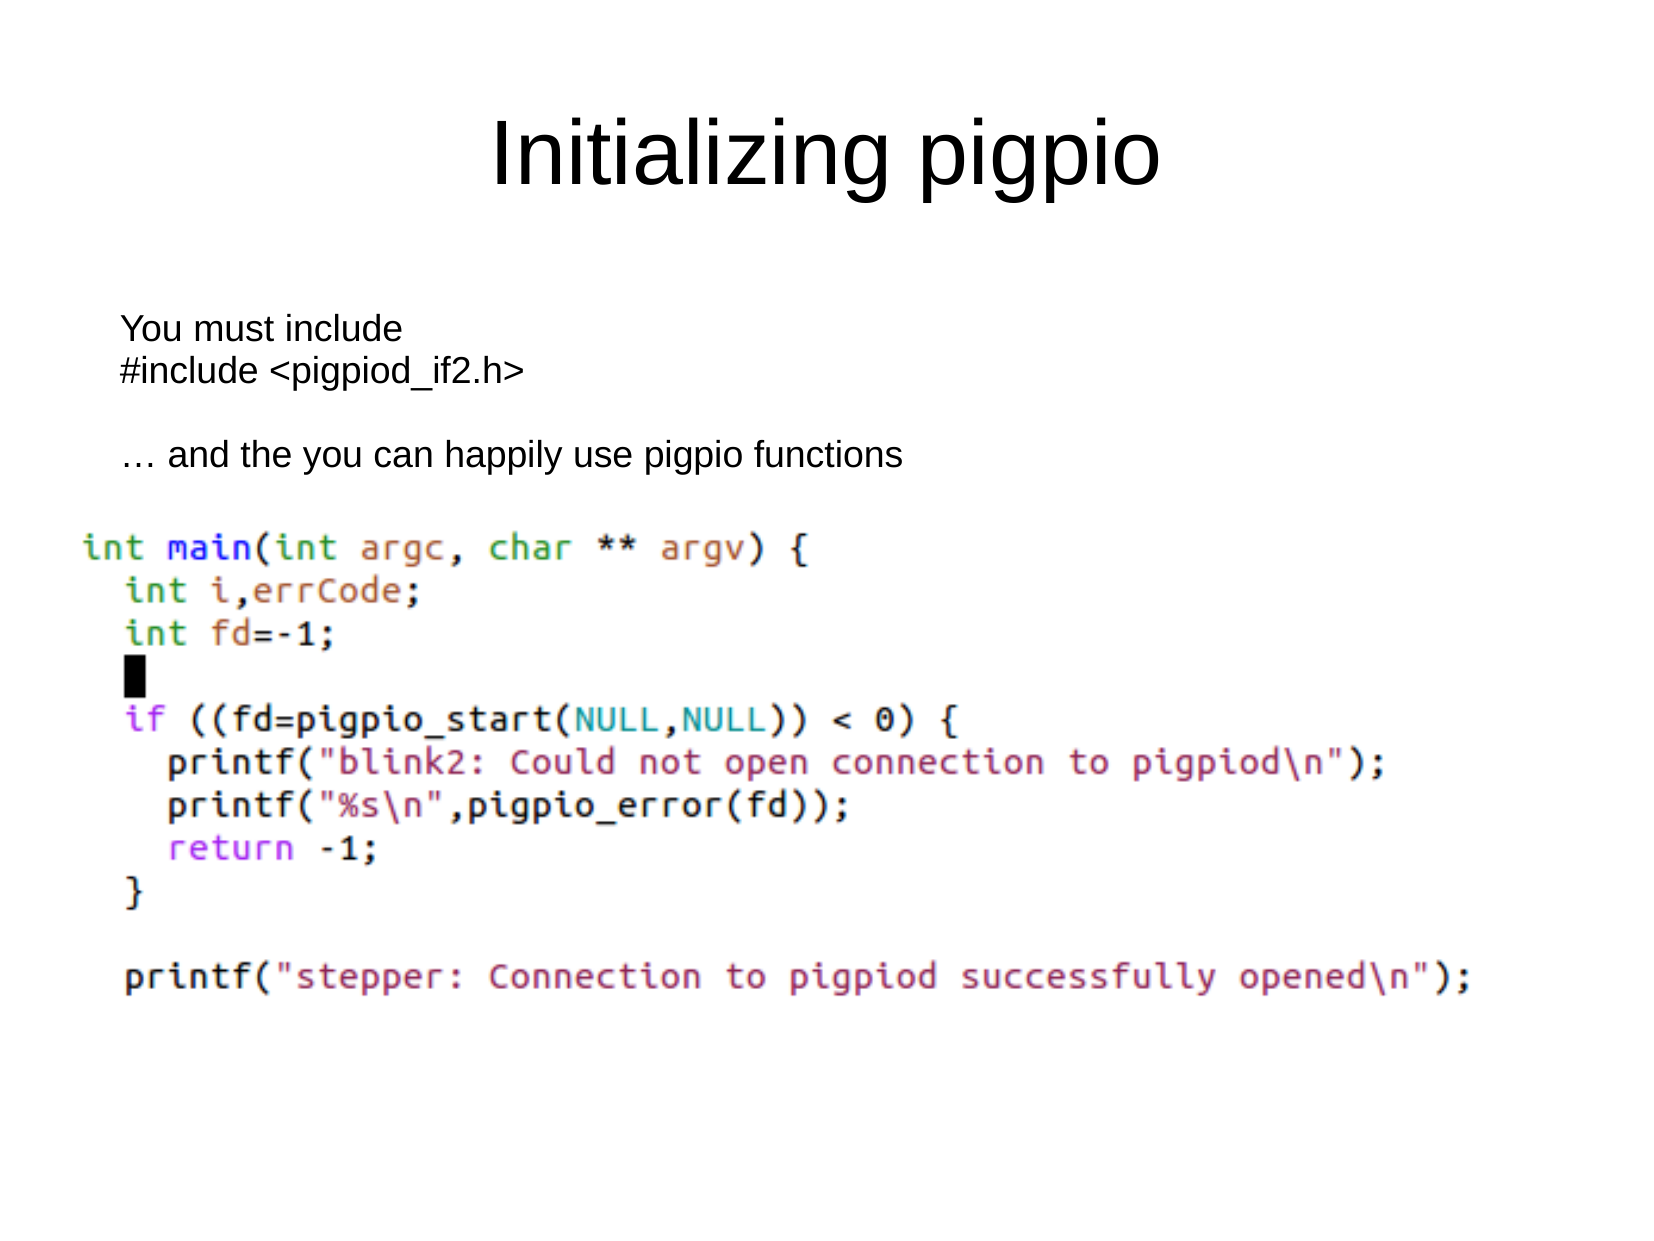

# Initializing pigpio
You must include
#include <pigpiod_if2.h>
… and the you can happily use pigpio functions